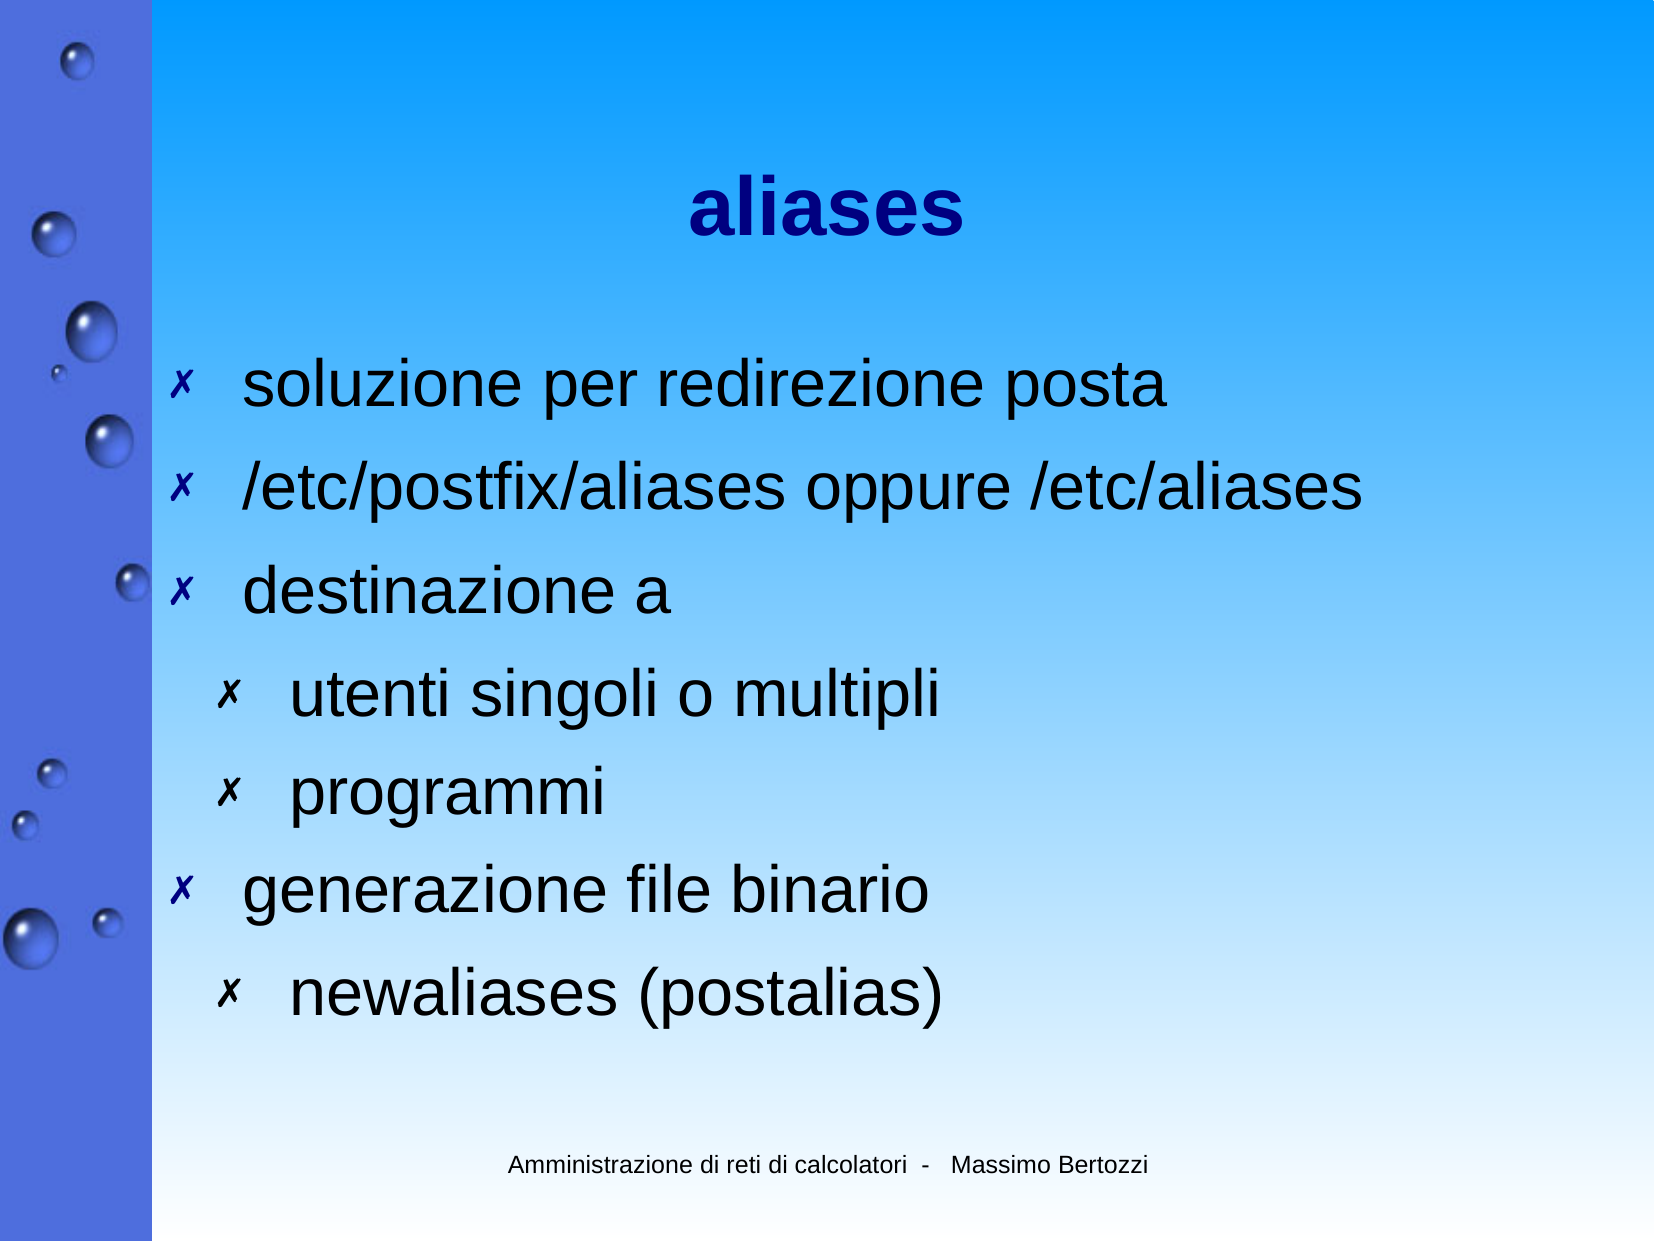

# aliases
soluzione per redirezione posta
/etc/postfix/aliases oppure /etc/aliases
destinazione a
utenti singoli o multipli
programmi
generazione file binario
newaliases (postalias)